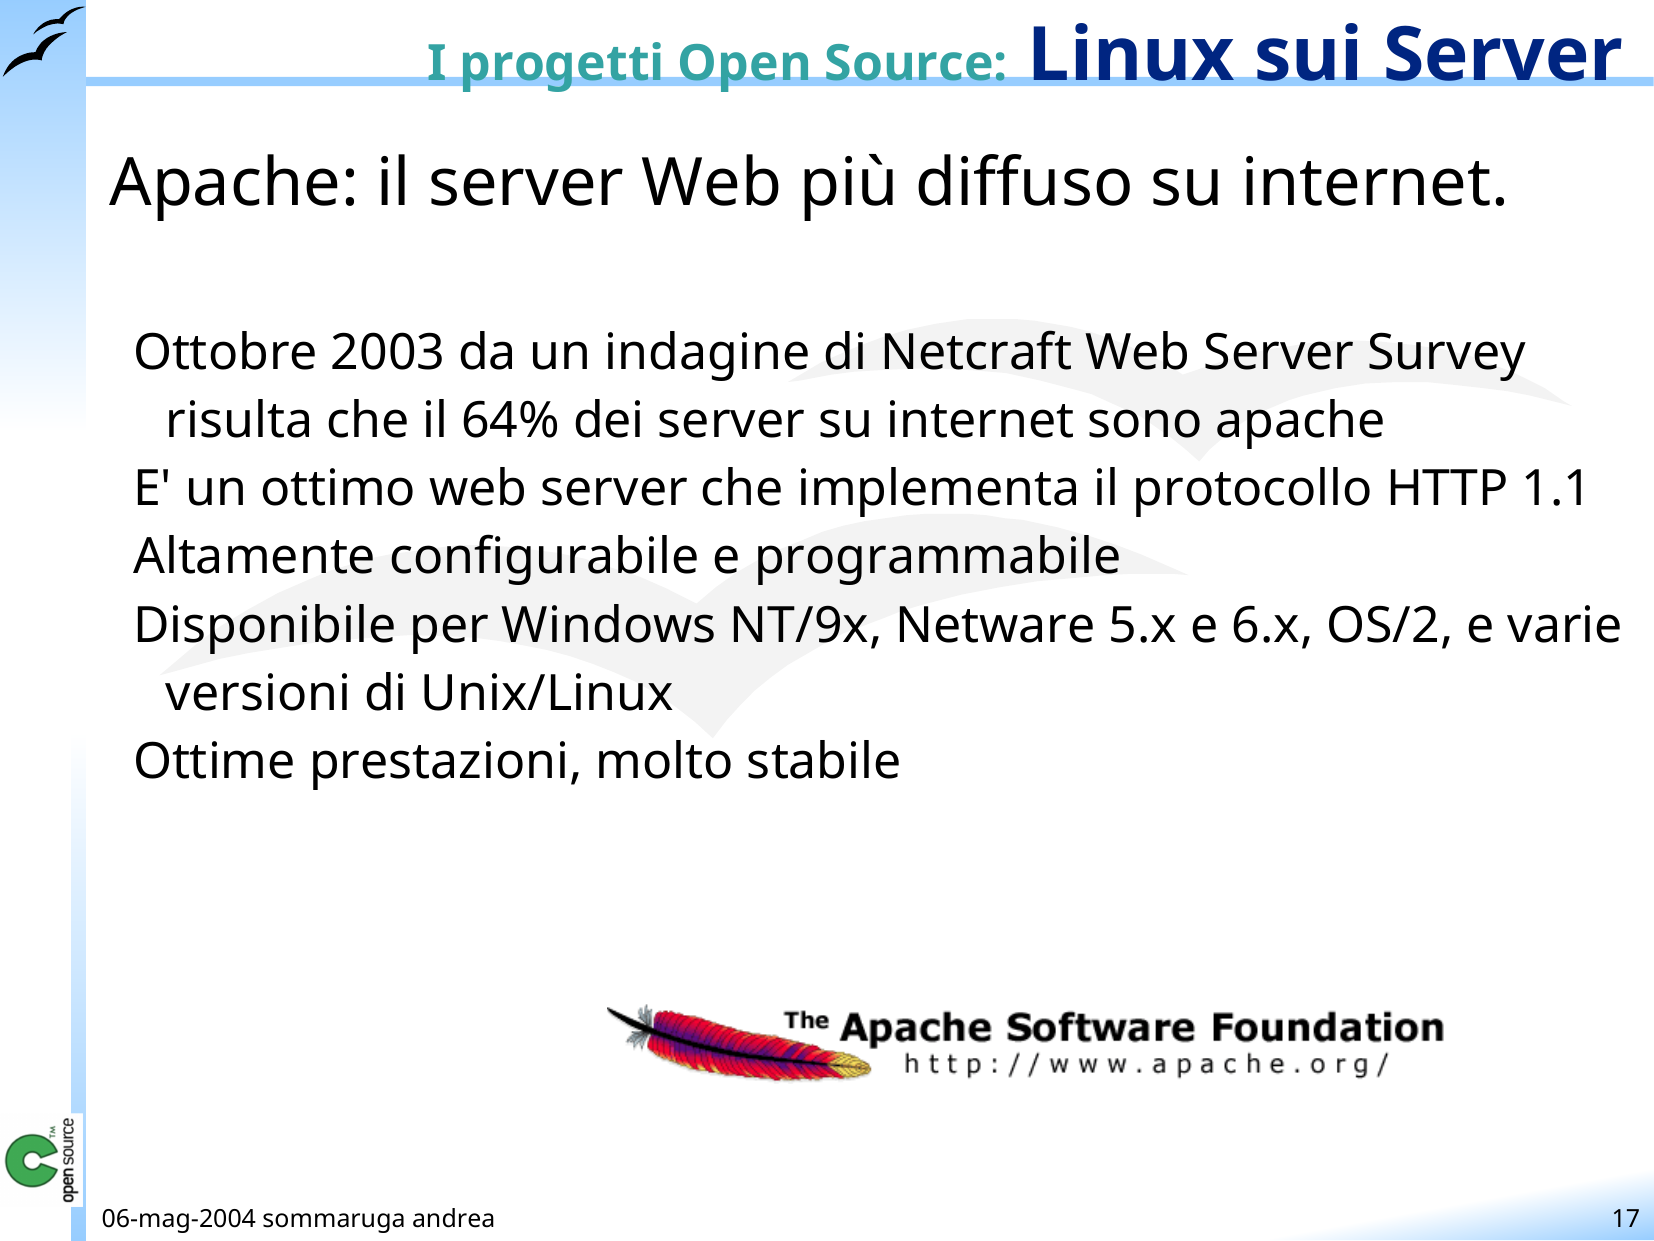

# I progetti Open Source: Linux sui Server
Apache: il server Web più diffuso su internet.
Ottobre 2003 da un indagine di Netcraft Web Server Survey risulta che il 64% dei server su internet sono apache
E' un ottimo web server che implementa il protocollo HTTP 1.1
Altamente configurabile e programmabile
Disponibile per Windows NT/9x, Netware 5.x e 6.x, OS/2, e varie versioni di Unix/Linux
Ottime prestazioni, molto stabile